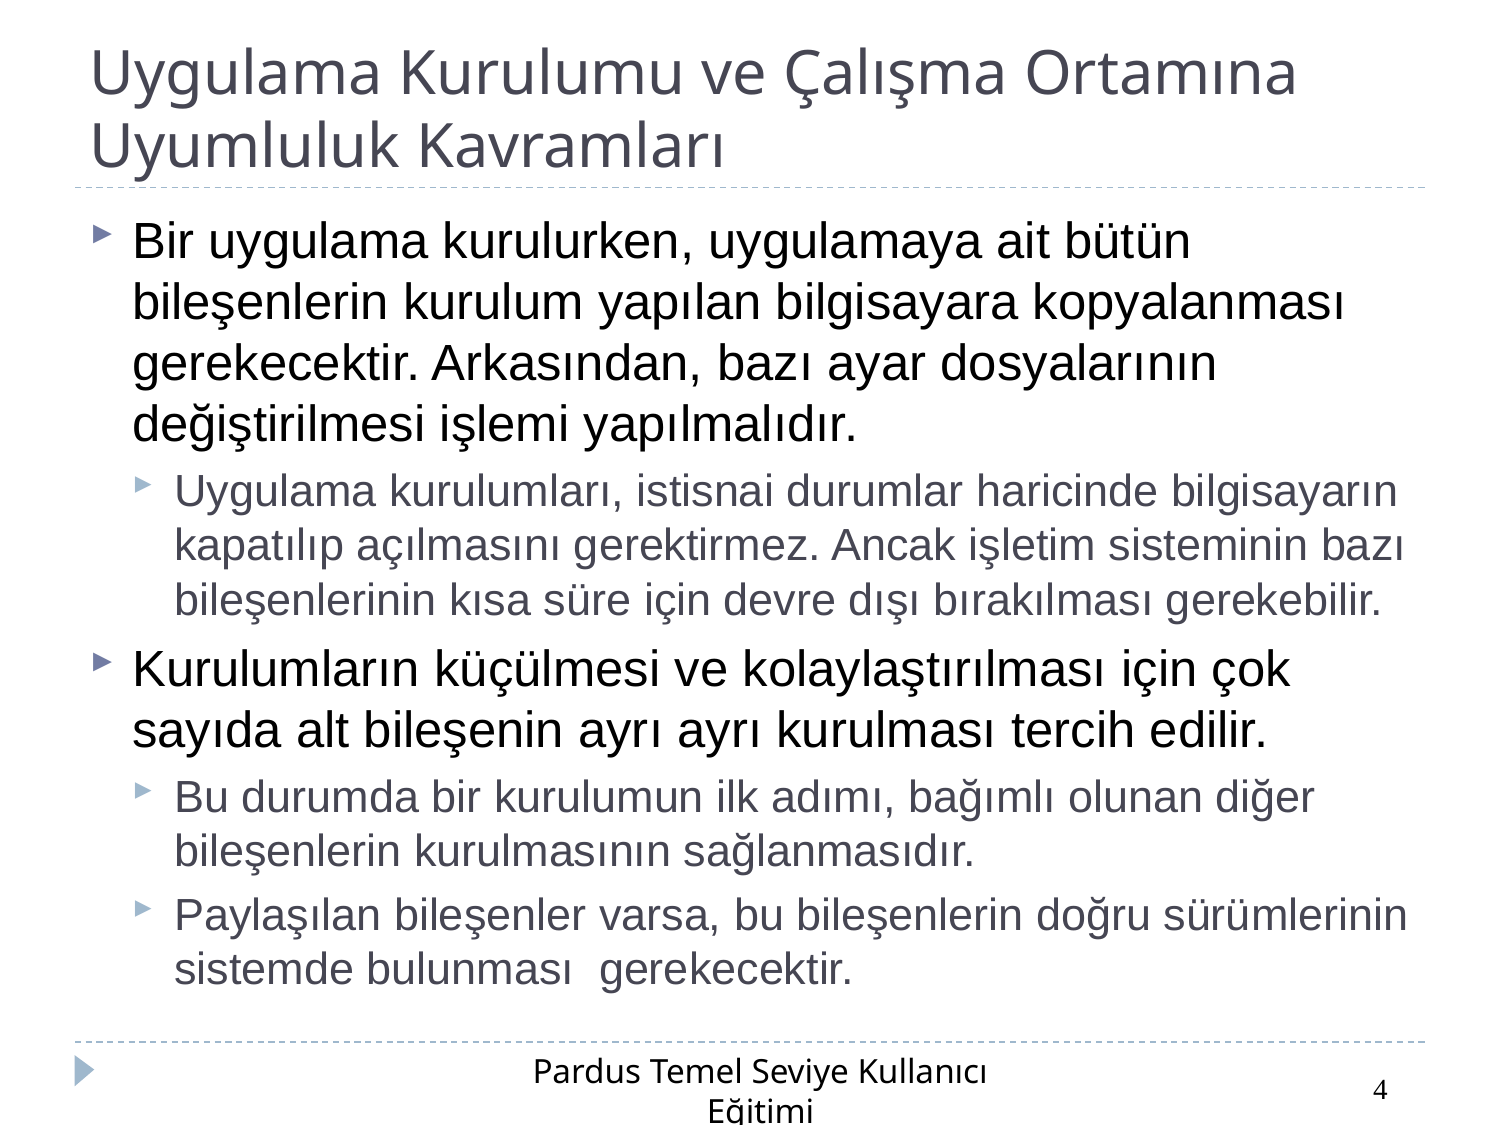

# Uygulama Kurulumu ve Çalışma Ortamına Uyumluluk Kavramları
Bir uygulama kurulurken, uygulamaya ait bütün bileşenlerin kurulum yapılan bilgisayara kopyalanması gerekecektir. Arkasından, bazı ayar dosyalarının değiştirilmesi işlemi yapılmalıdır.
Uygulama kurulumları, istisnai durumlar haricinde bilgisayarın kapatılıp açılmasını gerektirmez. Ancak işletim sisteminin bazı bileşenlerinin kısa süre için devre dışı bırakılması gerekebilir.
Kurulumların küçülmesi ve kolaylaştırılması için çok sayıda alt bileşenin ayrı ayrı kurulması tercih edilir.
Bu durumda bir kurulumun ilk adımı, bağımlı olunan diğer bileşenlerin kurulmasının sağlanmasıdır.
Paylaşılan bileşenler varsa, bu bileşenlerin doğru sürümlerinin sistemde bulunması gerekecektir.